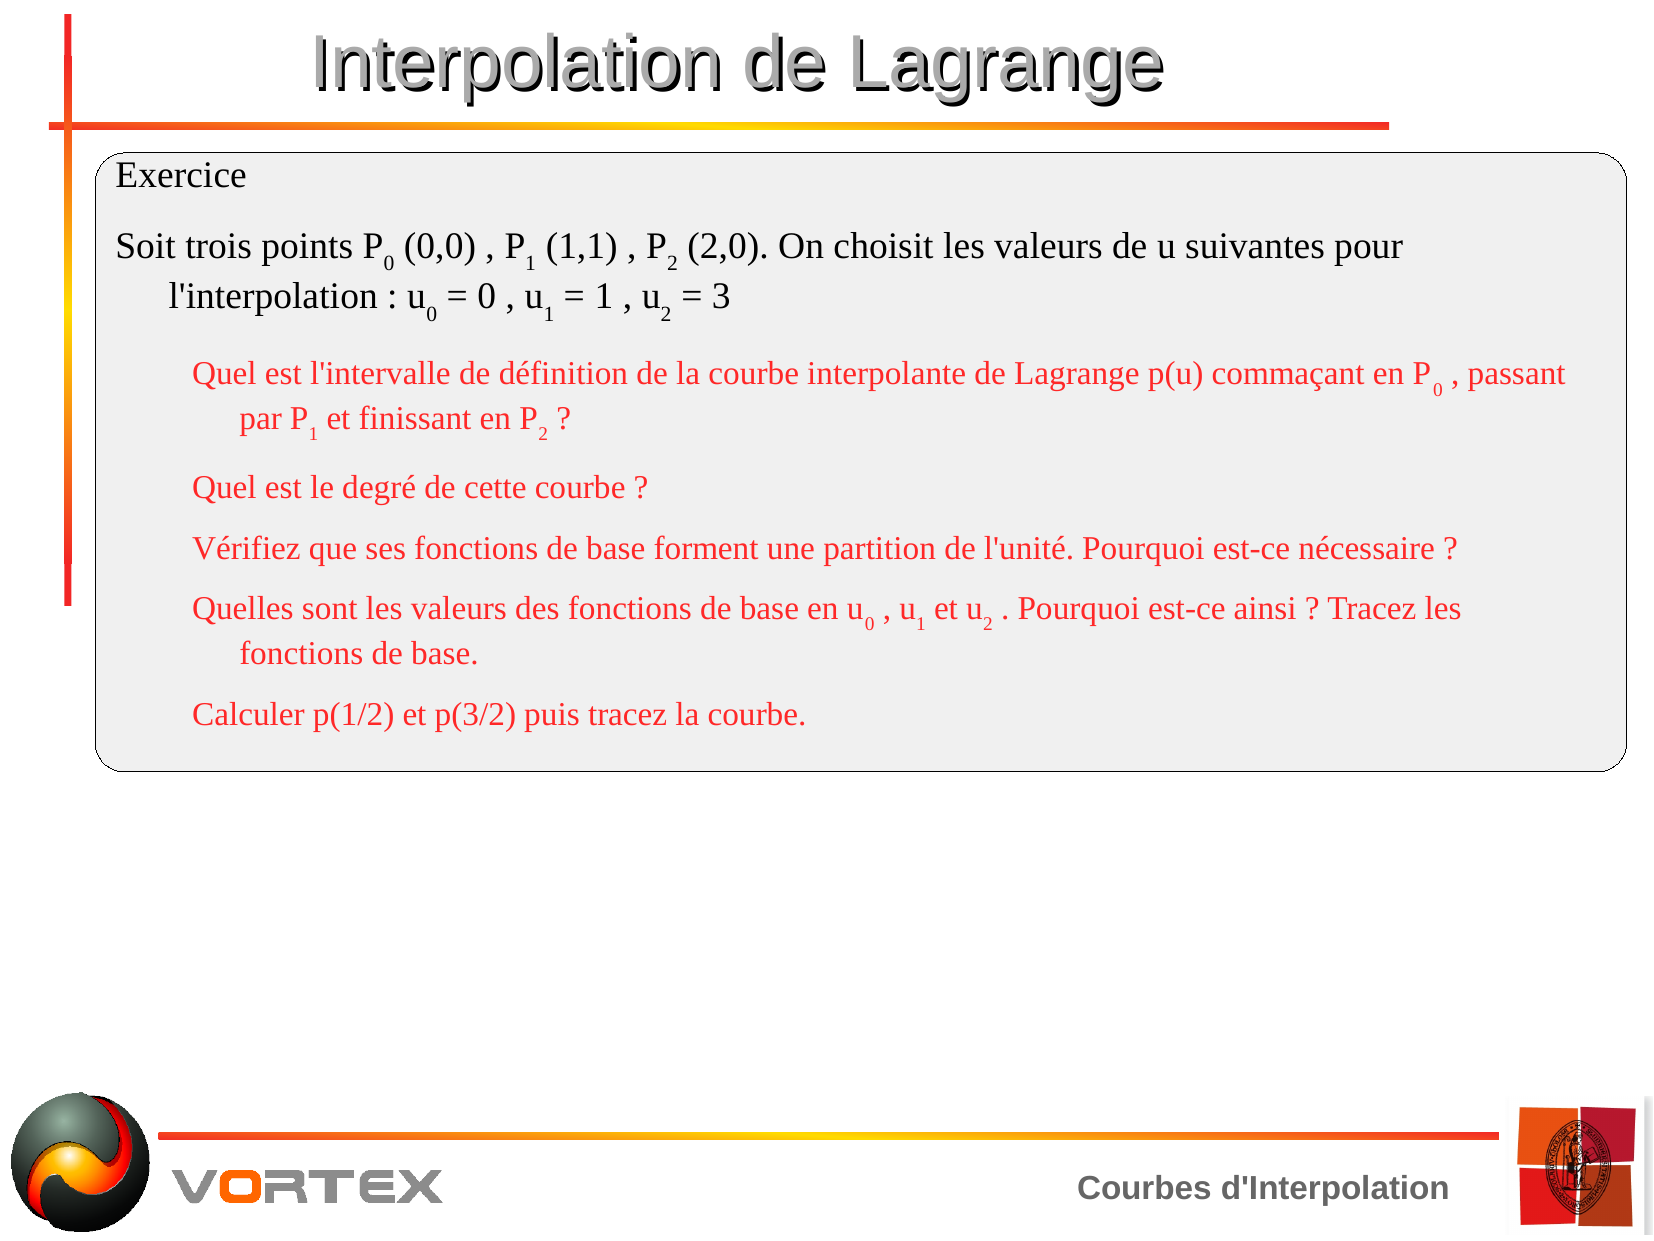

# Interpolation de Lagrange
Exercice
Soit trois points P0 (0,0) , P1 (1,1) , P2 (2,0). On choisit les valeurs de u suivantes pour l'interpolation : u0 = 0 , u1 = 1 , u2 = 3
Quel est l'intervalle de définition de la courbe interpolante de Lagrange p(u) commaçant en P0 , passant par P1 et finissant en P2 ?
Quel est le degré de cette courbe ?
Vérifiez que ses fonctions de base forment une partition de l'unité. Pourquoi est-ce nécessaire ?
Quelles sont les valeurs des fonctions de base en u0 , u1 et u2 . Pourquoi est-ce ainsi ? Tracez les fonctions de base.
Calculer p(1/2) et p(3/2) puis tracez la courbe.